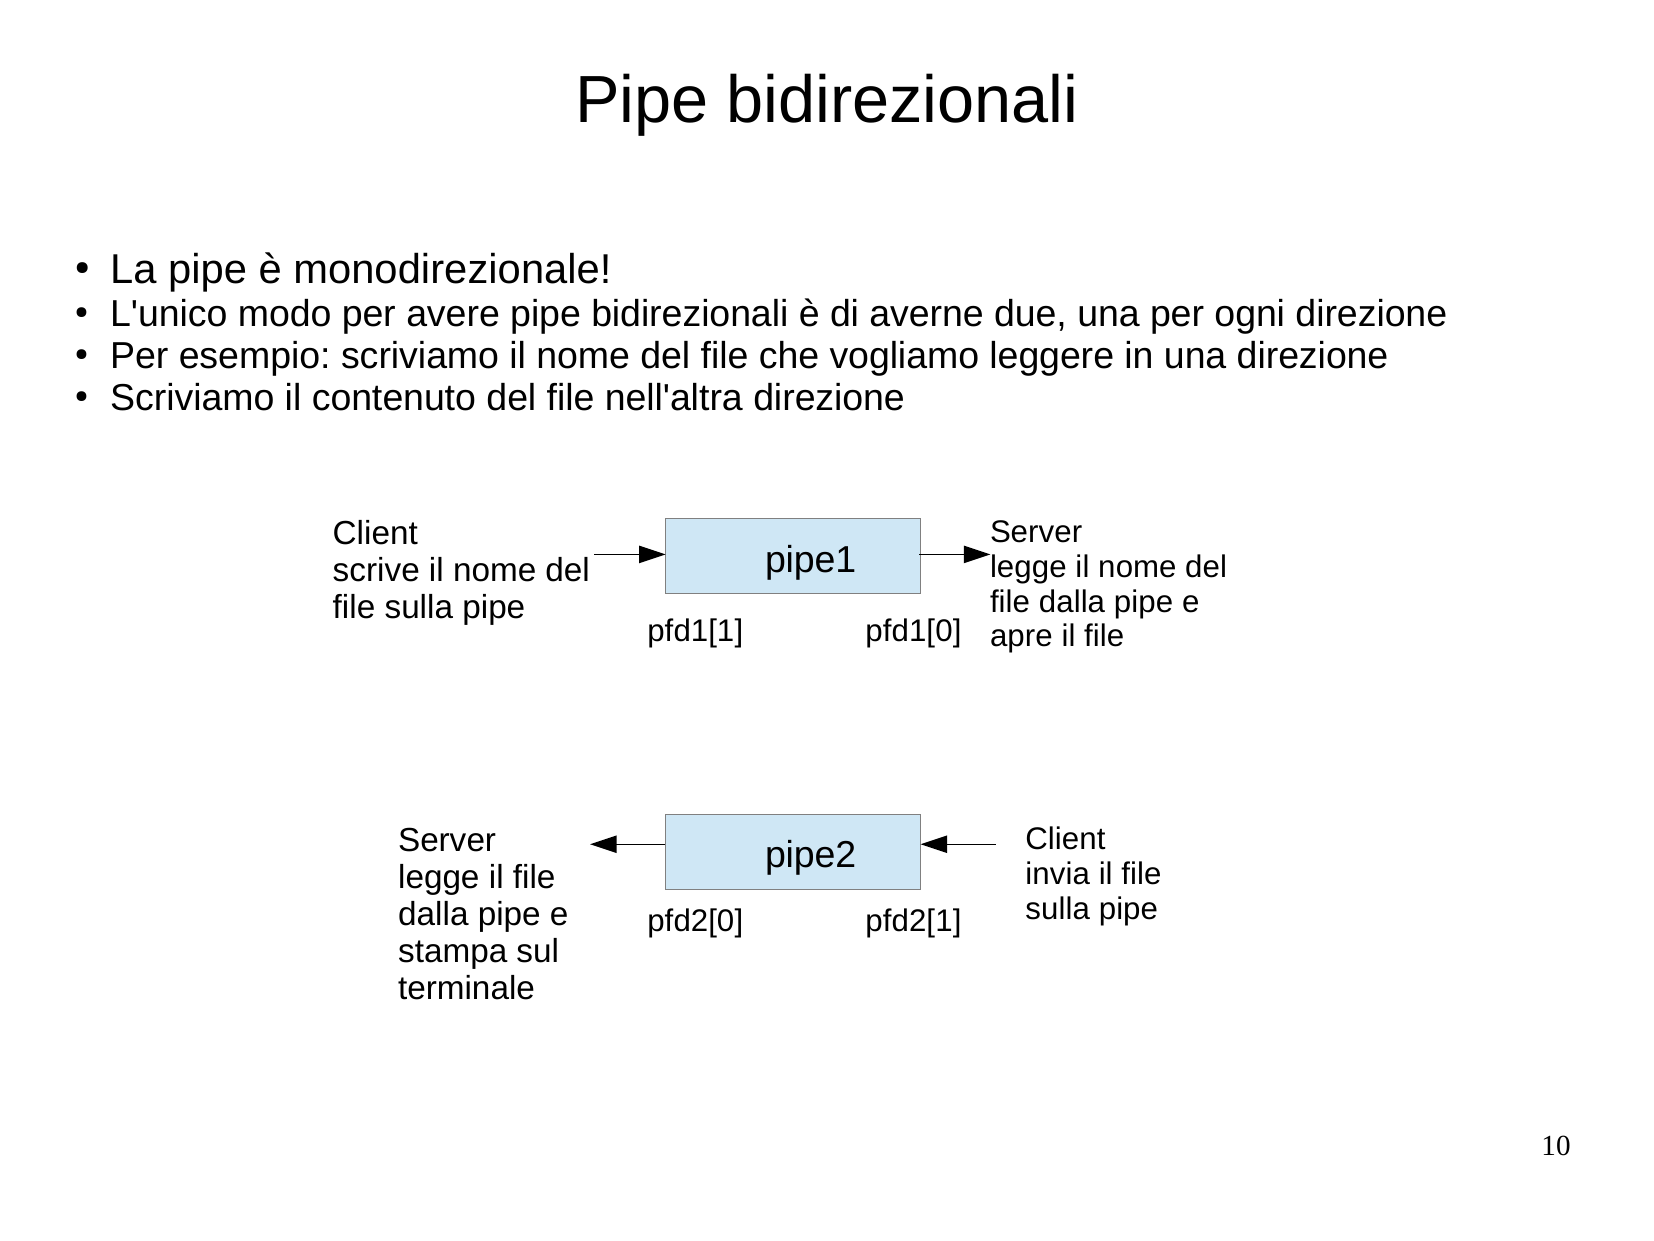

# Pipe bidirezionali
La pipe è monodirezionale!
L'unico modo per avere pipe bidirezionali è di averne due, una per ogni direzione
Per esempio: scriviamo il nome del file che vogliamo leggere in una direzione
Scriviamo il contenuto del file nell'altra direzione
Server
legge il nome del file dalla pipe e apre il file
Client
scrive il nome del file sulla pipe
pipe1
pfd1[1] pfd1[0]
Client
invia il file
sulla pipe
Server
legge il file dalla pipe e stampa sul terminale
pipe2
pfd2[0] pfd2[1]
10